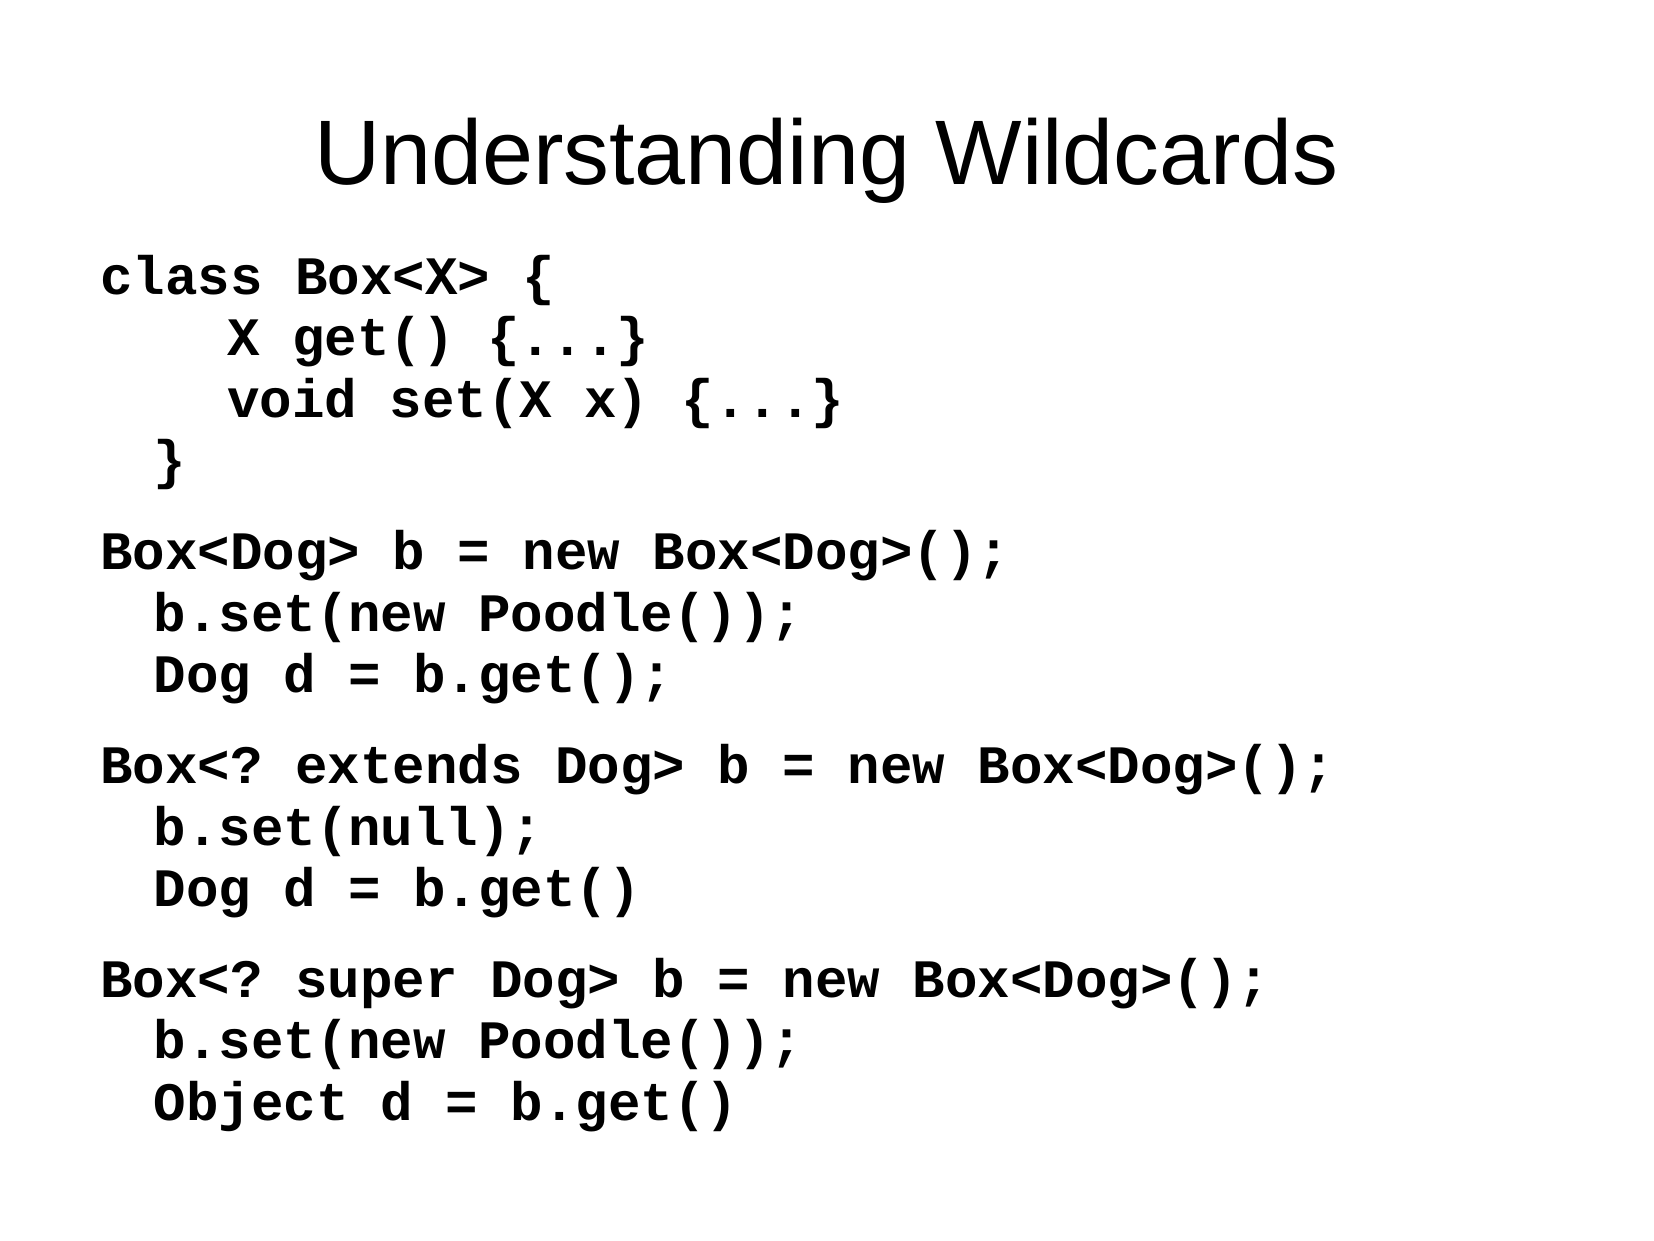

# Understanding Wildcards
class Box<X> {
	X get() {...}
	void set(X x) {...}
}
Box<Dog> b = new Box<Dog>();
b.set(new Poodle());
Dog d = b.get();
Box<? extends Dog> b = new Box<Dog>();
b.set(null);
Dog d = b.get()
Box<? super Dog> b = new Box<Dog>();
b.set(new Poodle());
Object d = b.get()